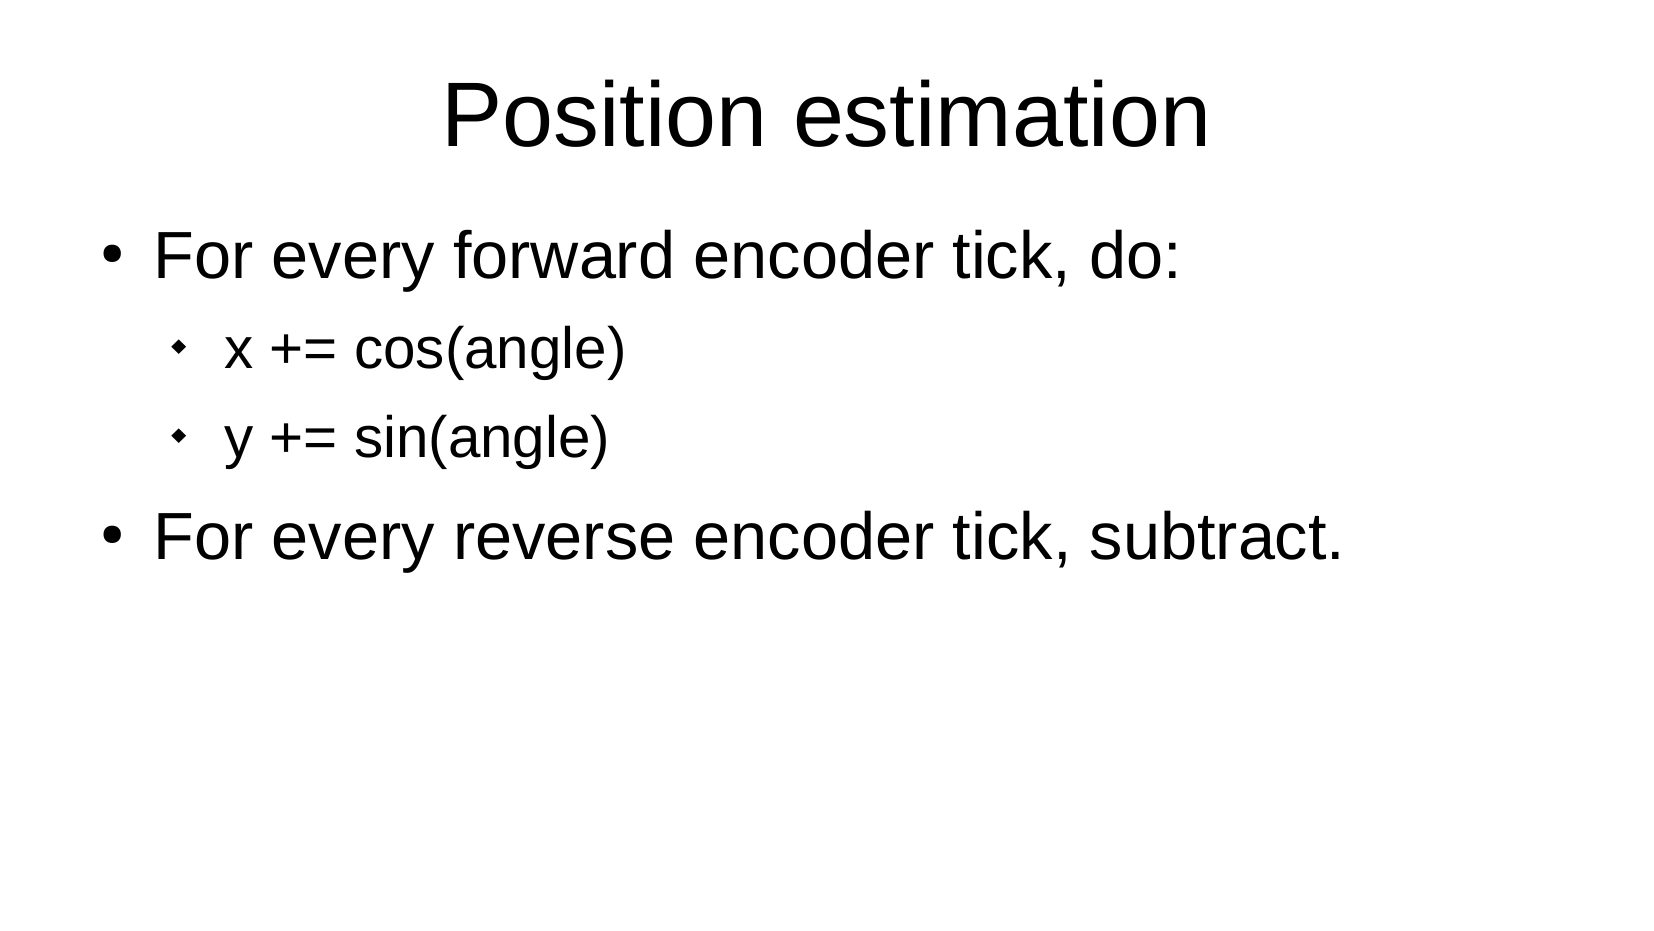

# Position estimation
For every forward encoder tick, do:
x += cos(angle)
y += sin(angle)
For every reverse encoder tick, subtract.